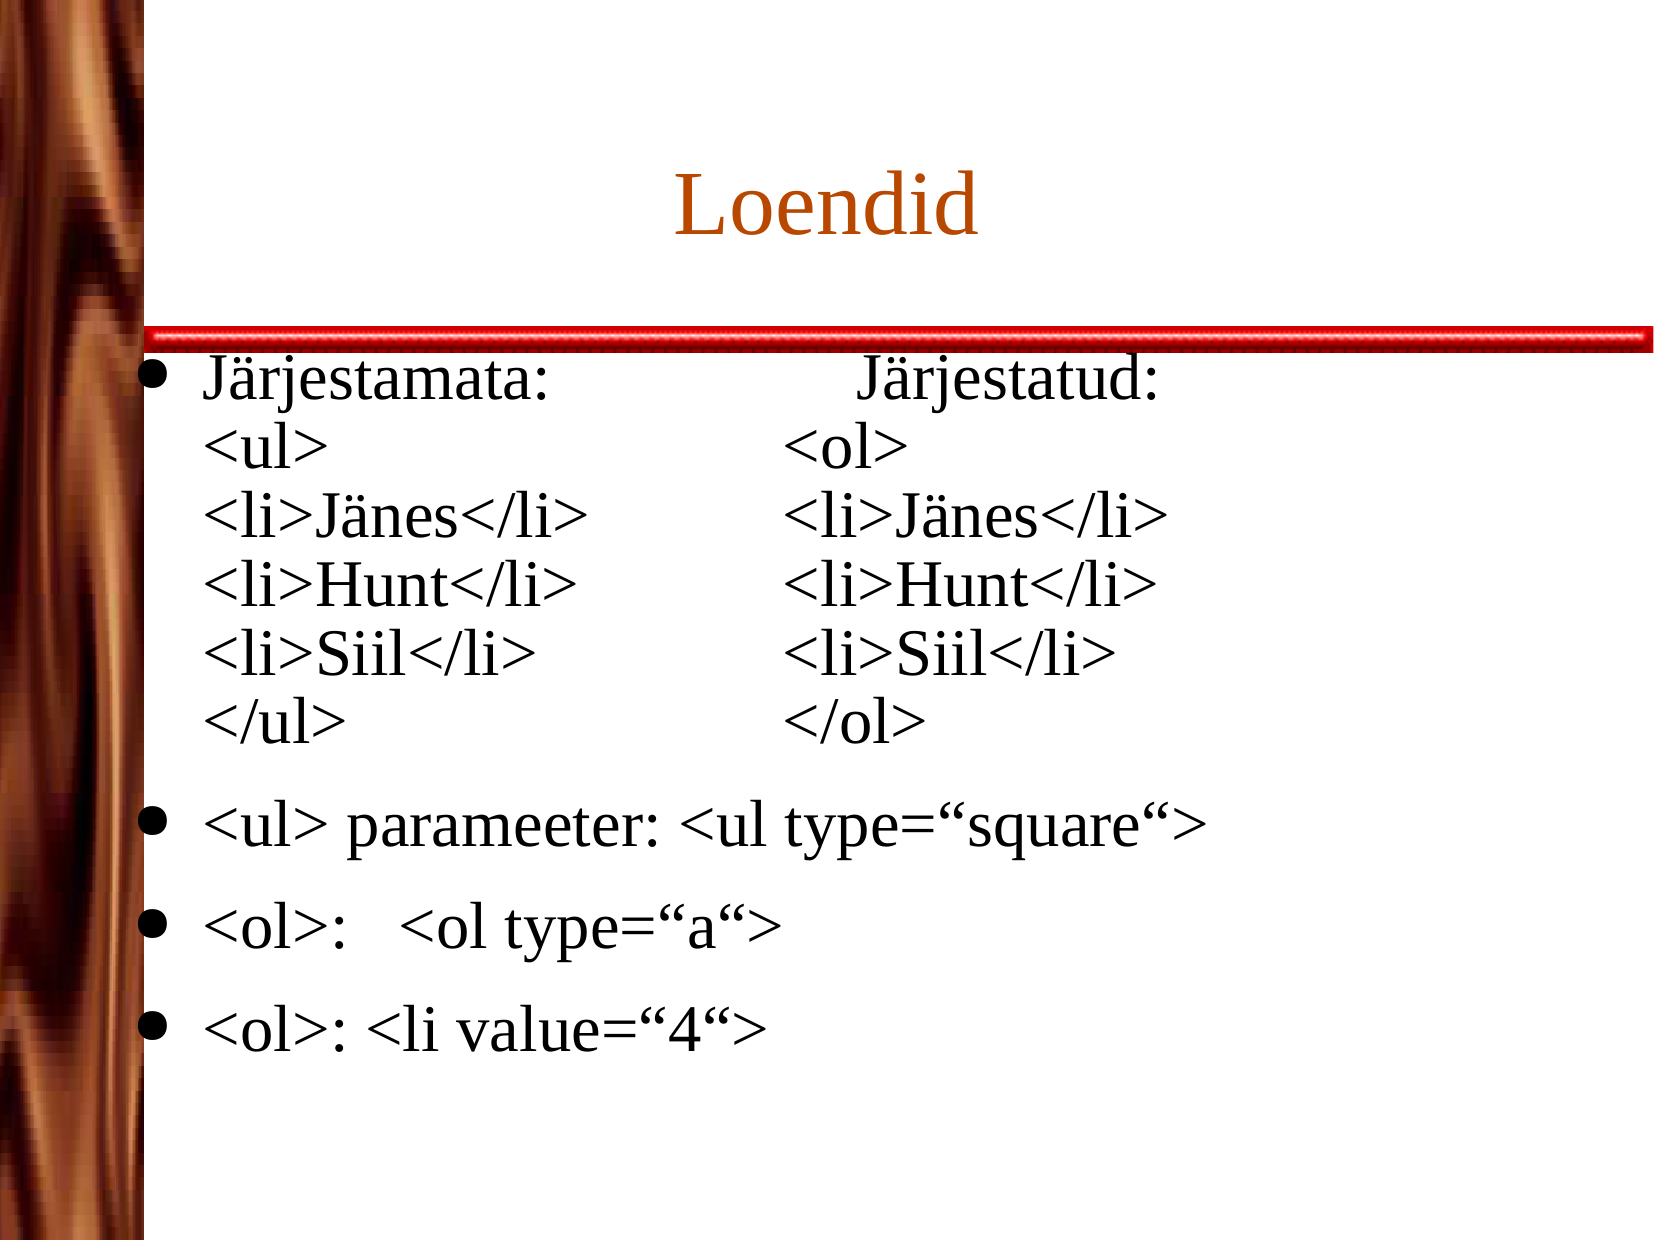

# Loendid
Järjestamata:					Järjestatud:
<ul>							<ol>
<li>Jänes</li>			<li>Jänes</li>
<li>Hunt</li>			<li>Hunt</li>
<li>Siil</li>				<li>Siil</li>
</ul>						</ol>
<ul> parameeter: <ul type=“square“>
<ol>: <ol type=“a“>
<ol>: <li value=“4“>